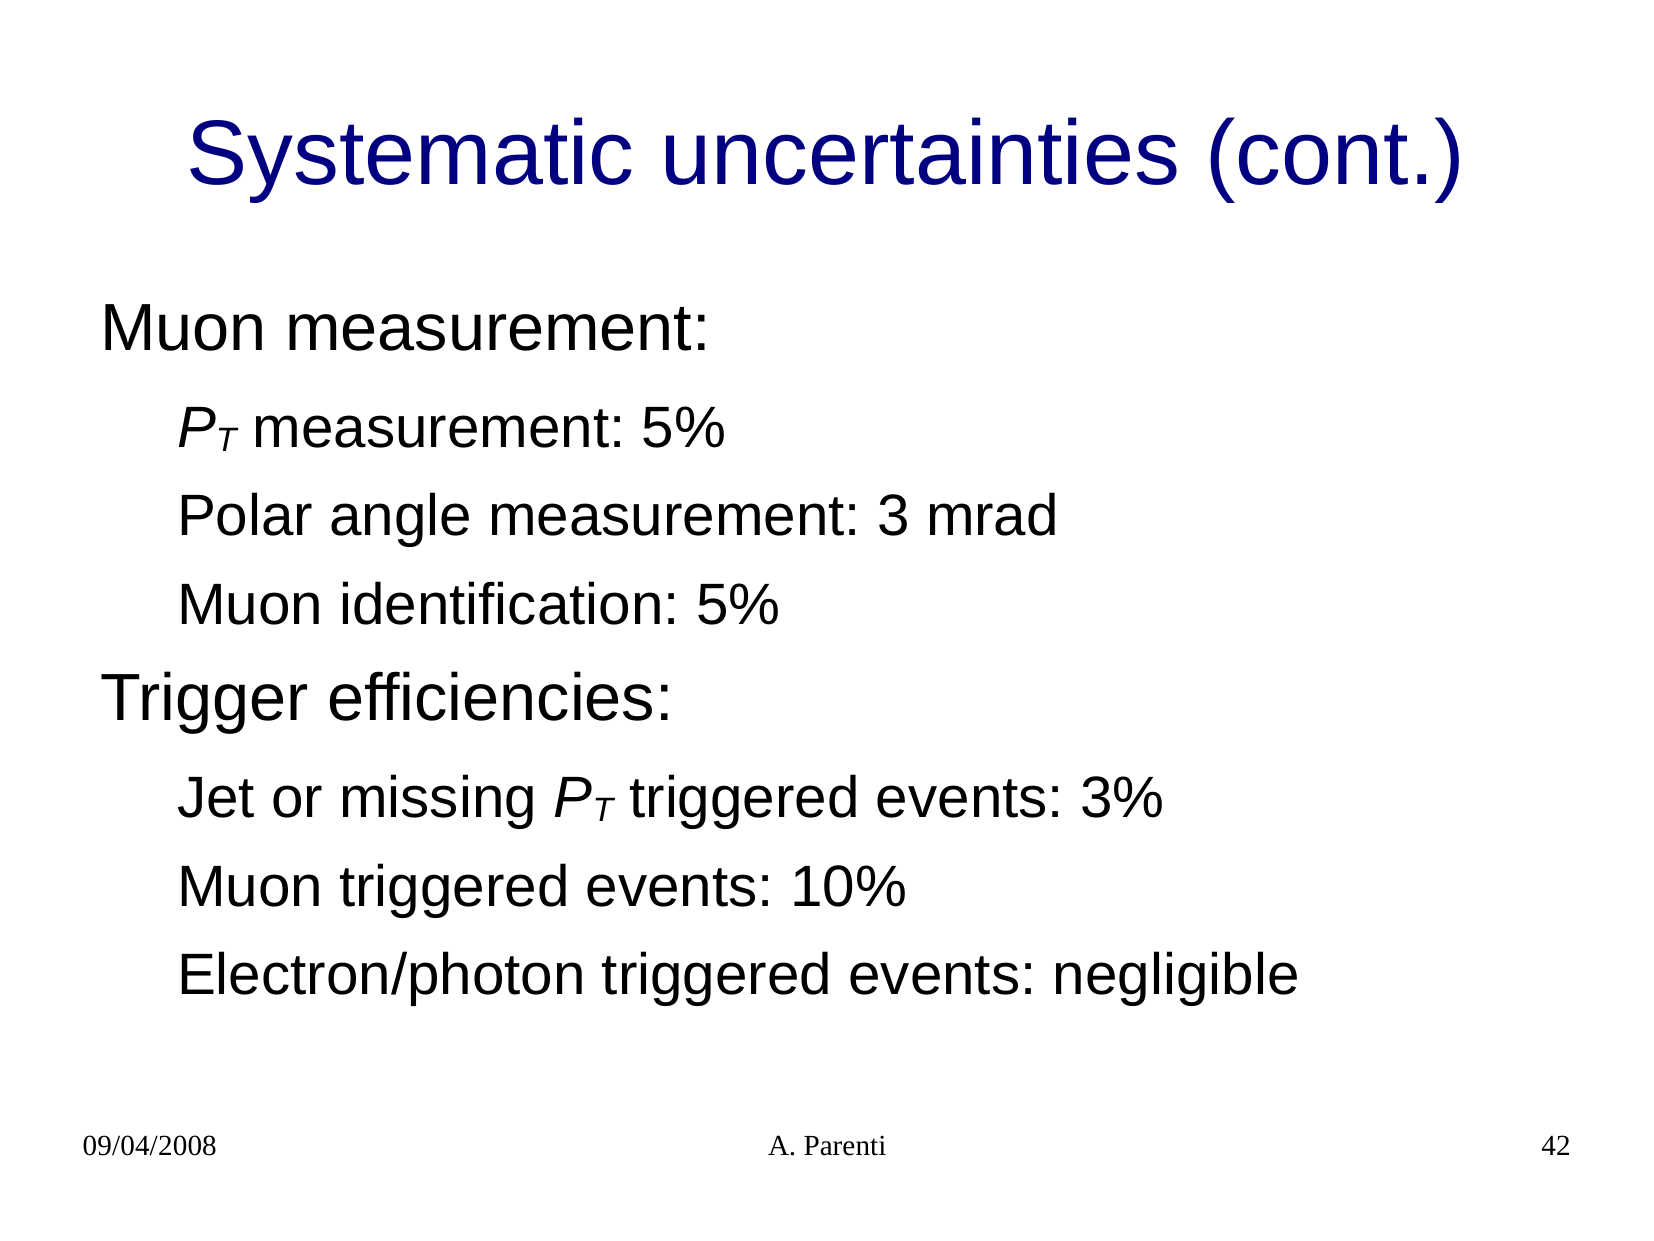

# Systematic uncertainties (cont.)
Muon measurement:
PT measurement: 5%
Polar angle measurement: 3 mrad
Muon identification: 5%
Trigger efficiencies:
Jet or missing PT triggered events: 3%
Muon triggered events: 10%
Electron/photon triggered events: negligible
09/04/2008
A. Parenti
42